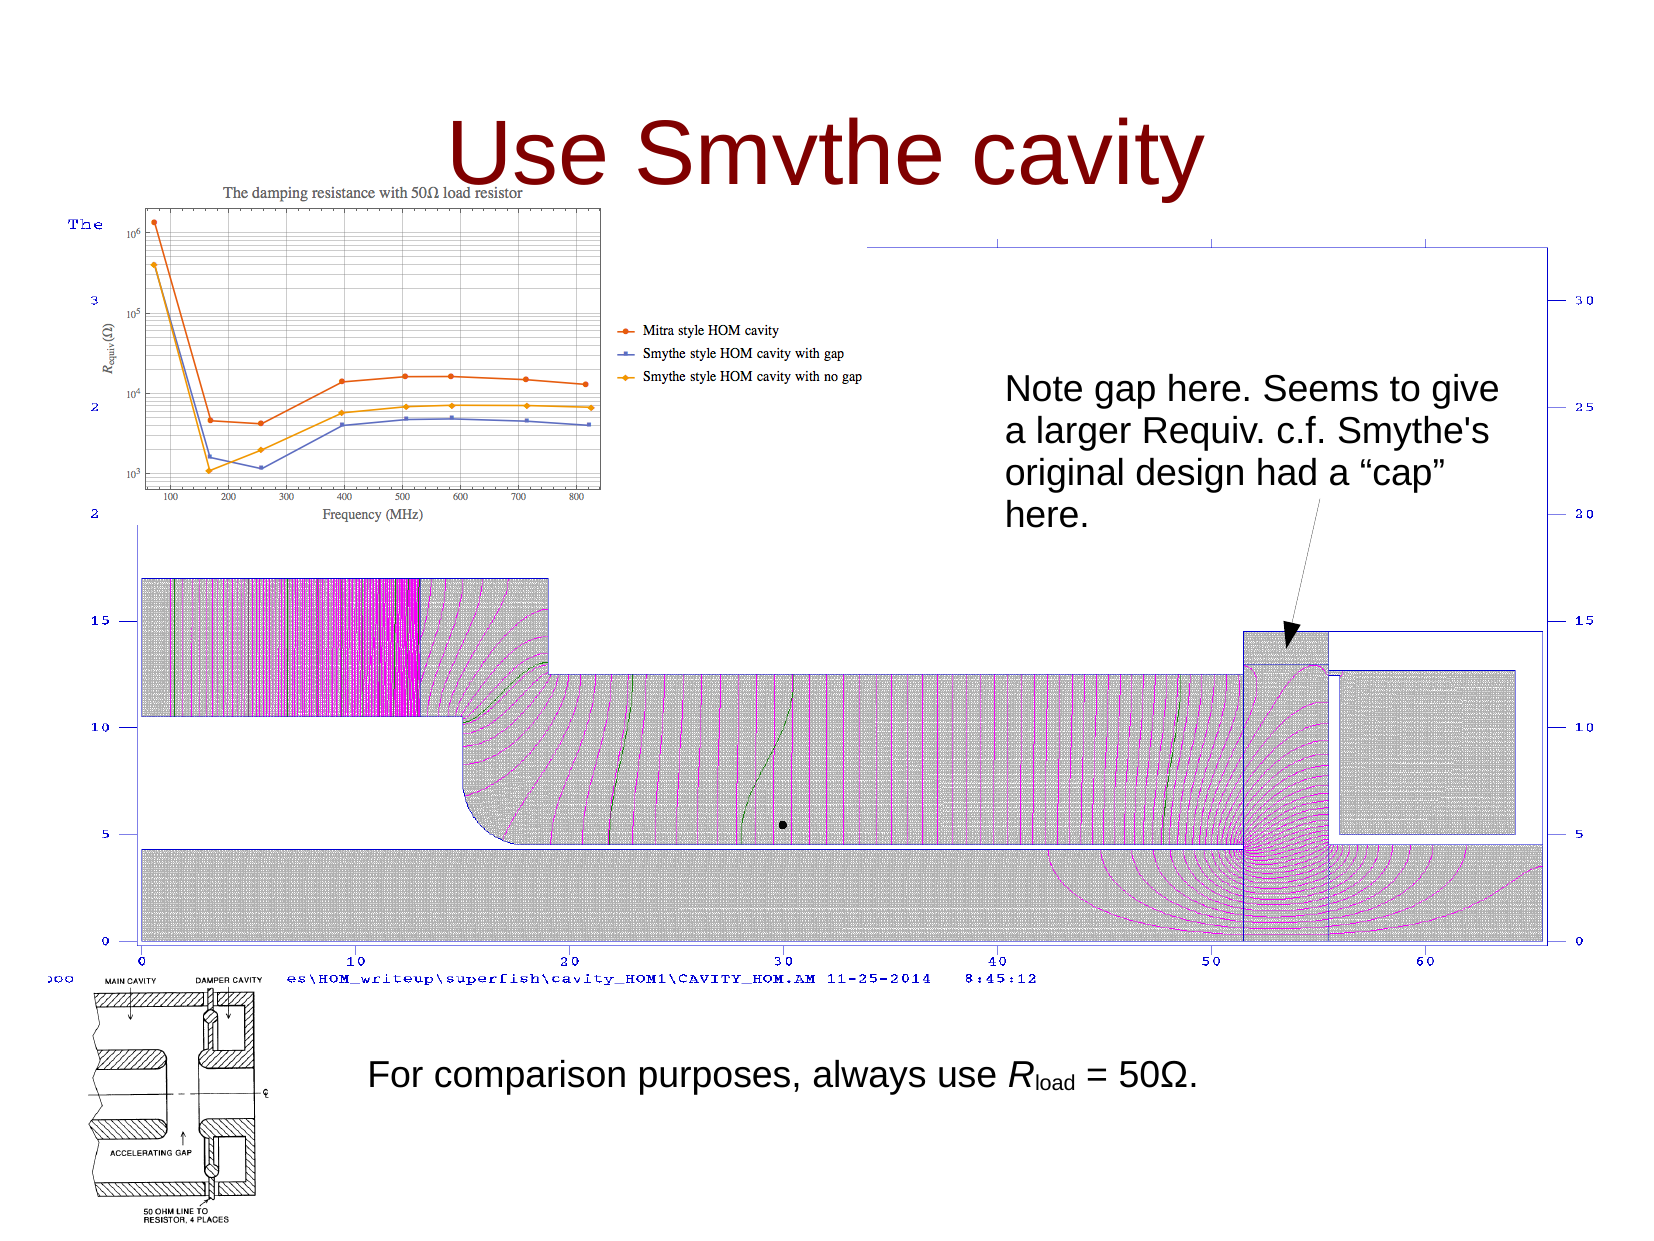

# Use Smythe cavity
Note gap here. Seems to give a larger Requiv. c.f. Smythe's original design had a “cap” here.
For comparison purposes, always use Rload = 50Ω.